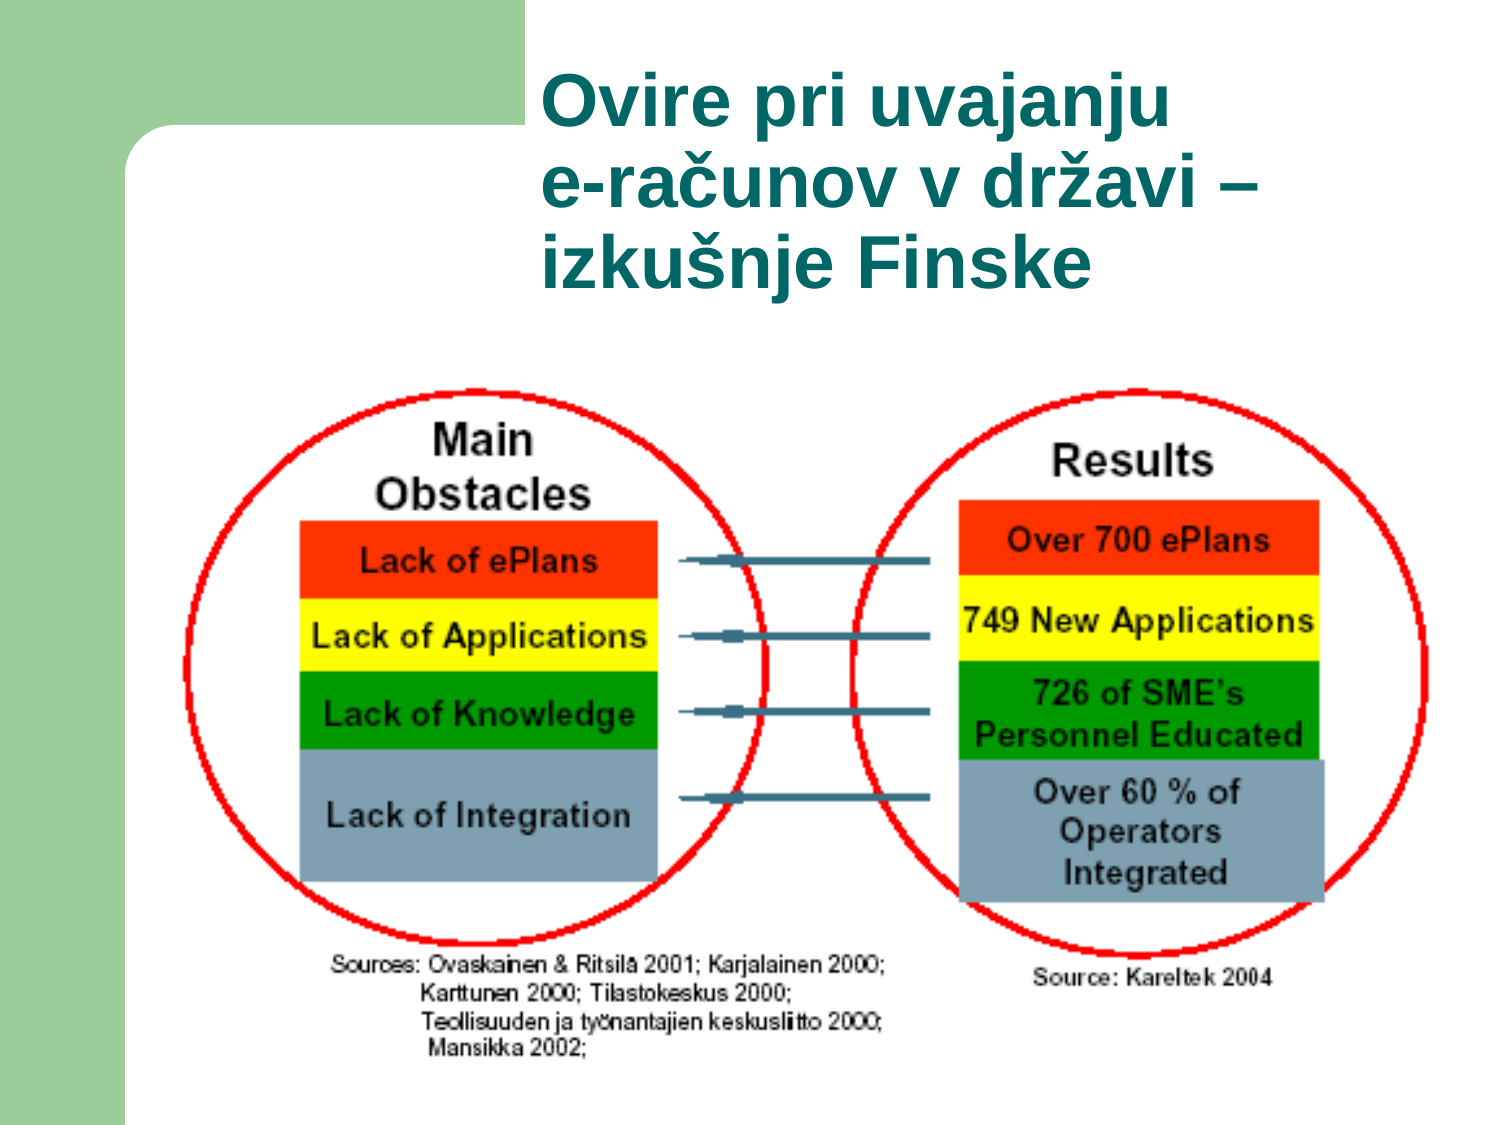

# Ovire pri uvajanju e-računov v državi – izkušnje Finske